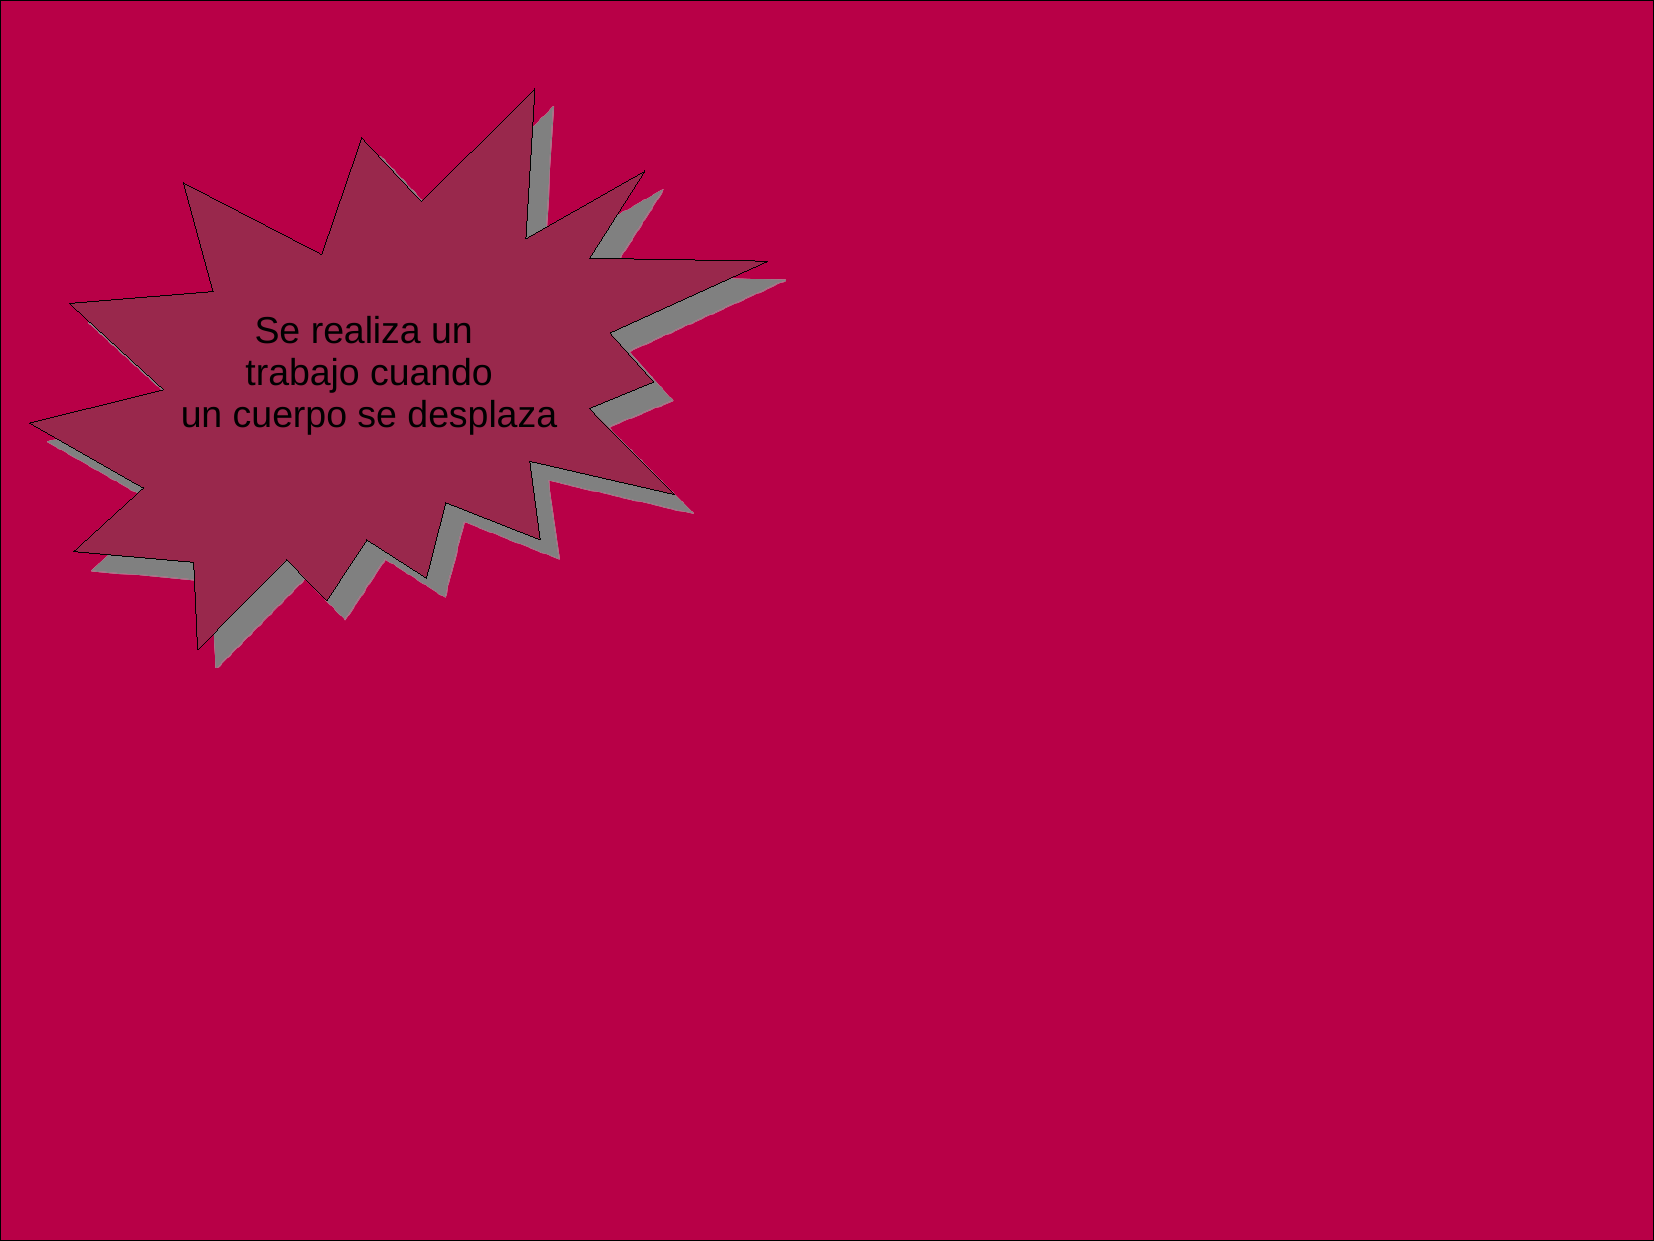

Se realiza un
 trabajo cuando
 un cuerpo se desplaza